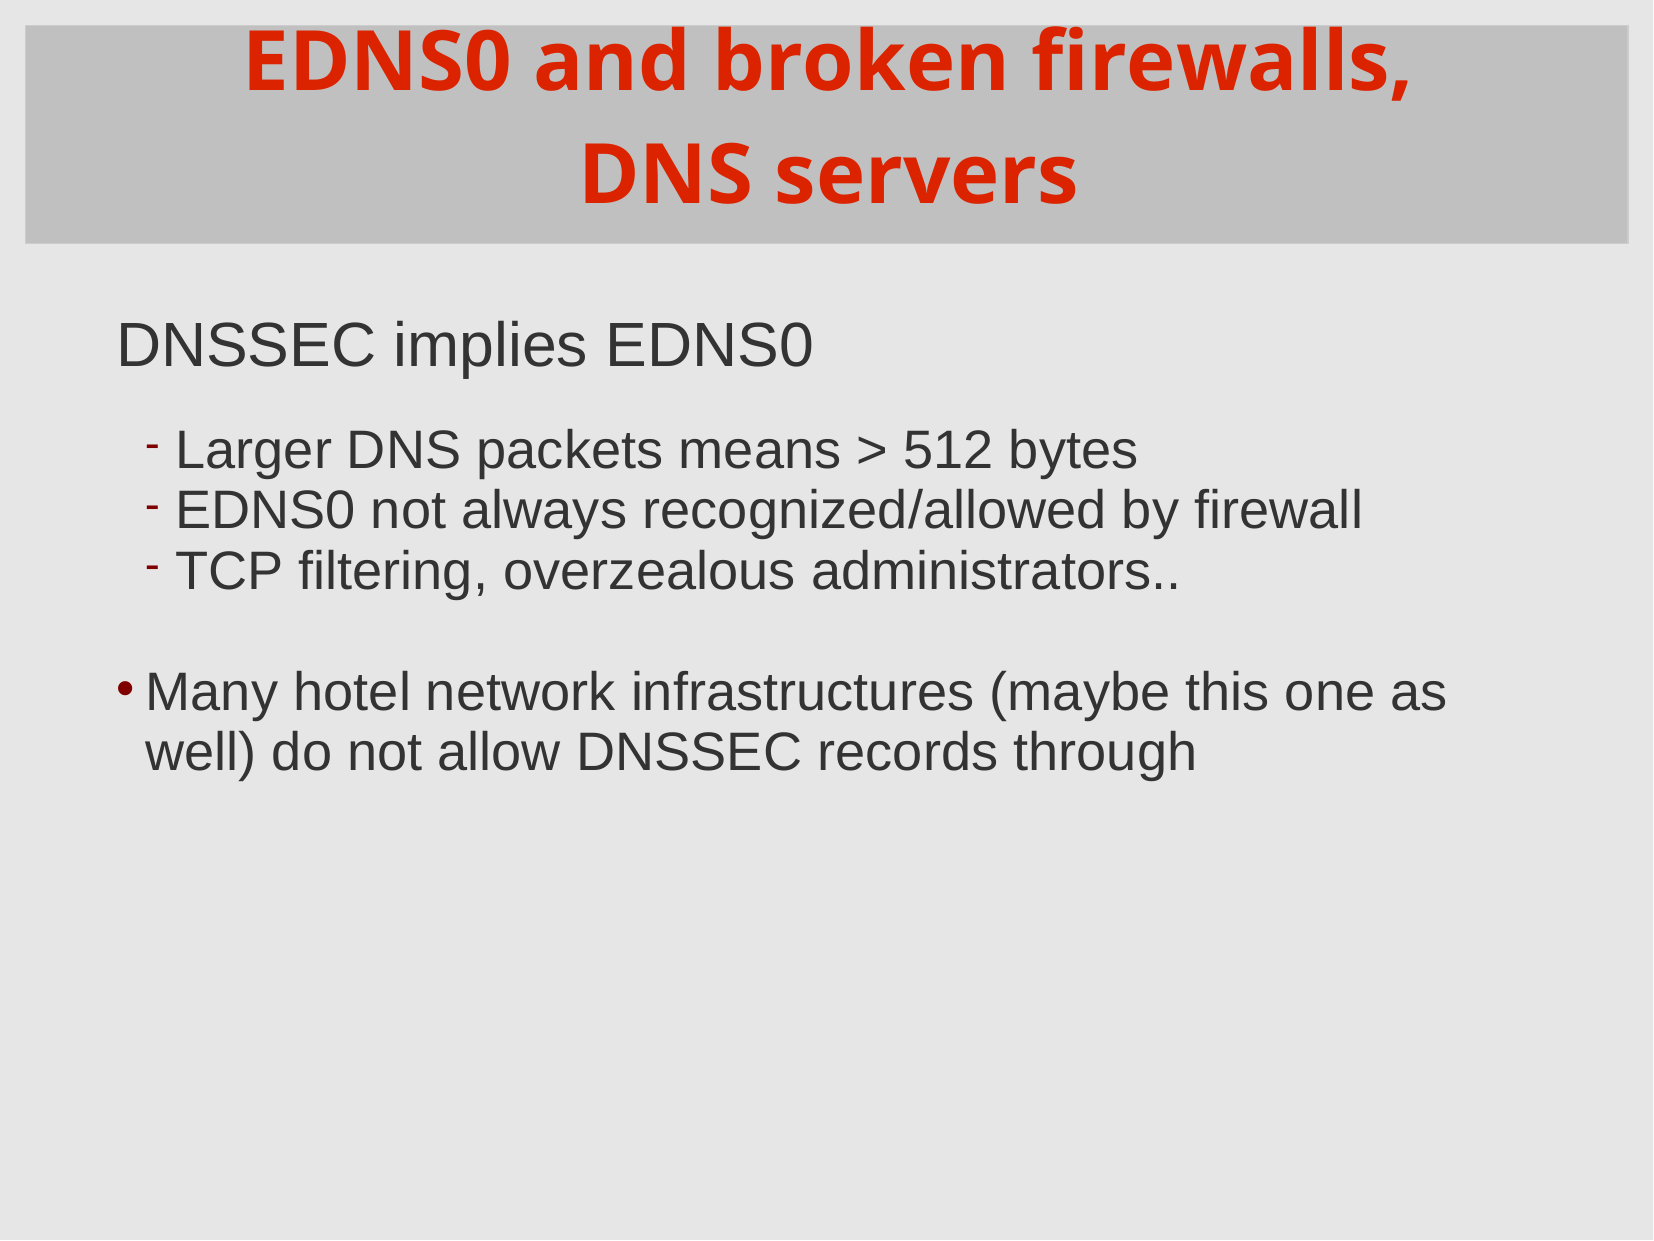

# EDNS0 and broken firewalls, DNS servers
DNSSEC implies EDNS0
Larger DNS packets means > 512 bytes
EDNS0 not always recognized/allowed by firewall
TCP filtering, overzealous administrators..
Many hotel network infrastructures (maybe this one as well) do not allow DNSSEC records through